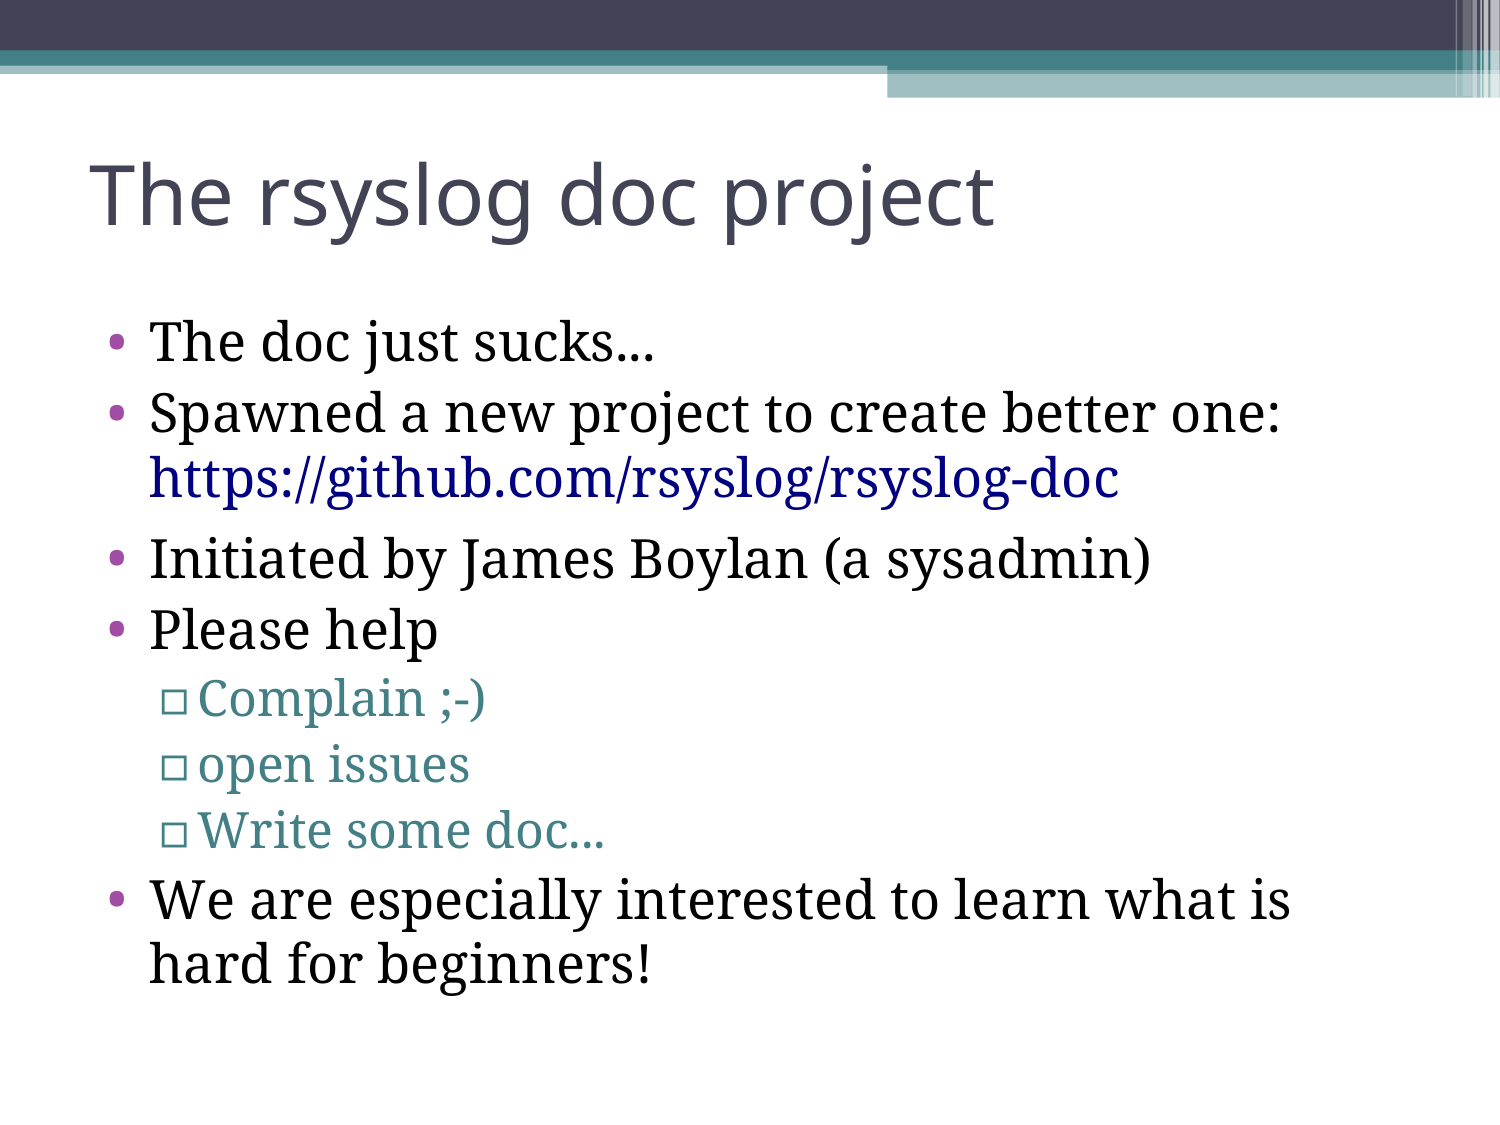

# The rsyslog doc project
The doc just sucks...
Spawned a new project to create better one: https://github.com/rsyslog/rsyslog-doc
Initiated by James Boylan (a sysadmin)
Please help
Complain ;-)
open issues
Write some doc...
We are especially interested to learn what is hard for beginners!